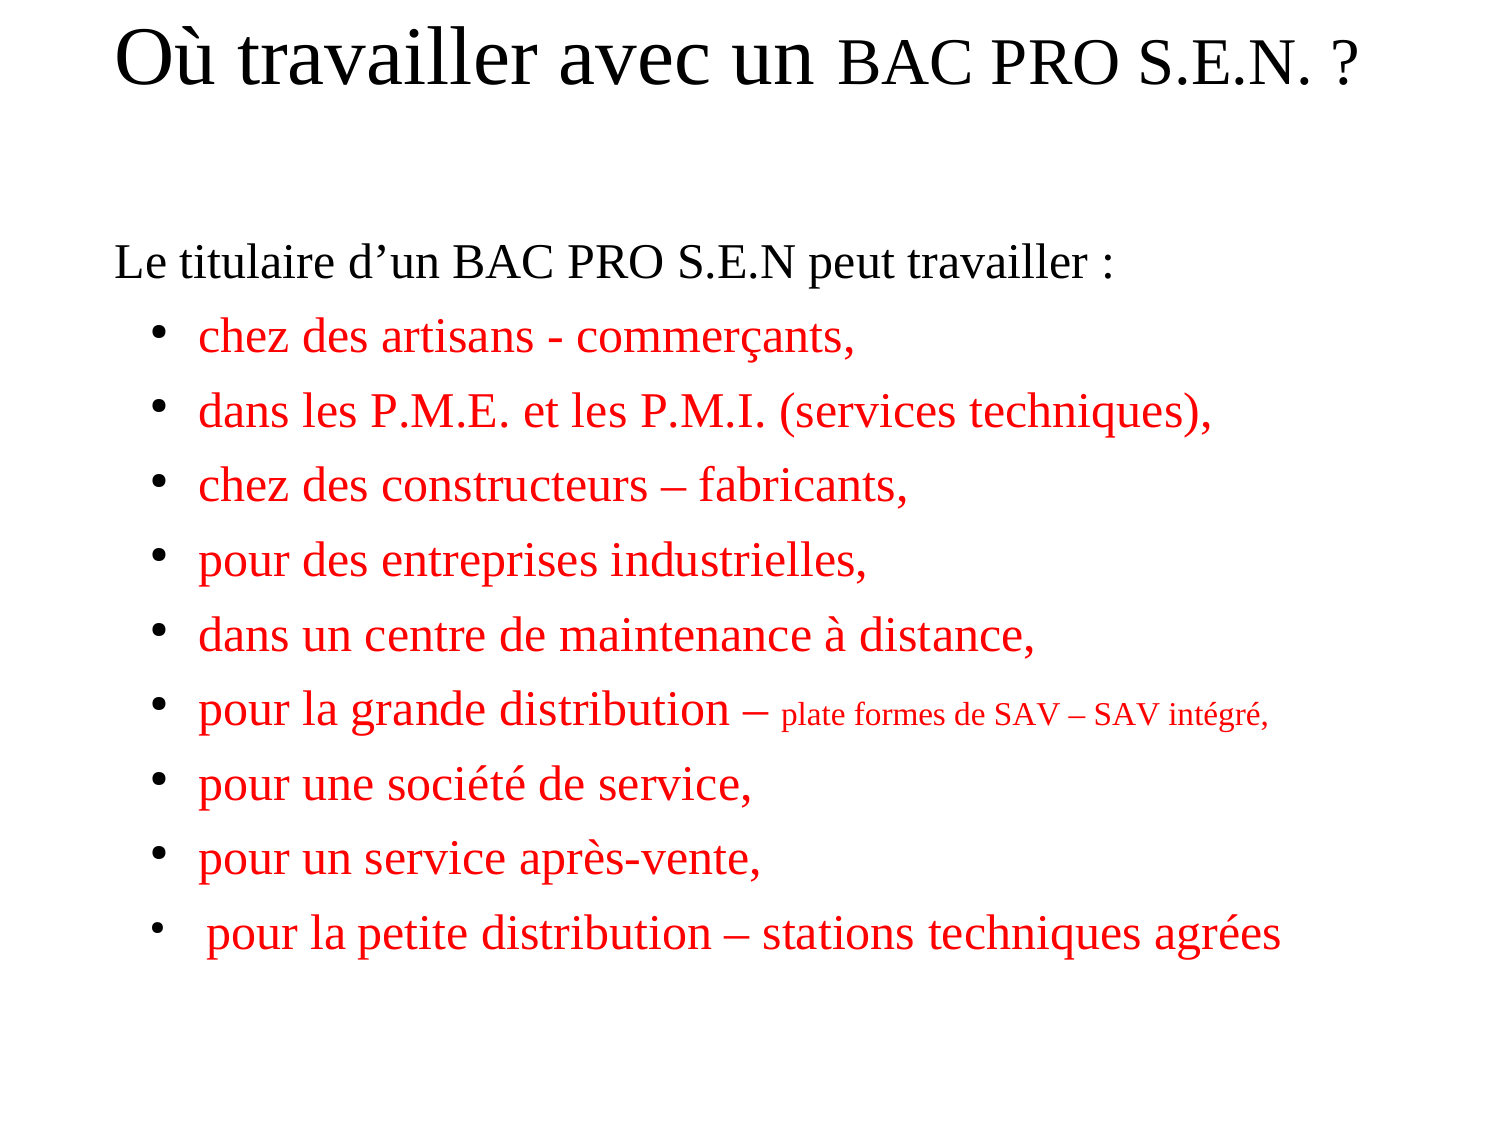

# Où travailler avec un BAC PRO S.E.N. ?
Le titulaire d’un BAC PRO S.E.N peut travailler :
 chez des artisans - commerçants,
 dans les P.M.E. et les P.M.I. (services techniques),
 chez des constructeurs – fabricants,
 pour des entreprises industrielles,
 dans un centre de maintenance à distance,
 pour la grande distribution – plate formes de SAV – SAV intégré,
 pour une société de service,
 pour un service après-vente,
 pour la petite distribution – stations techniques agrées